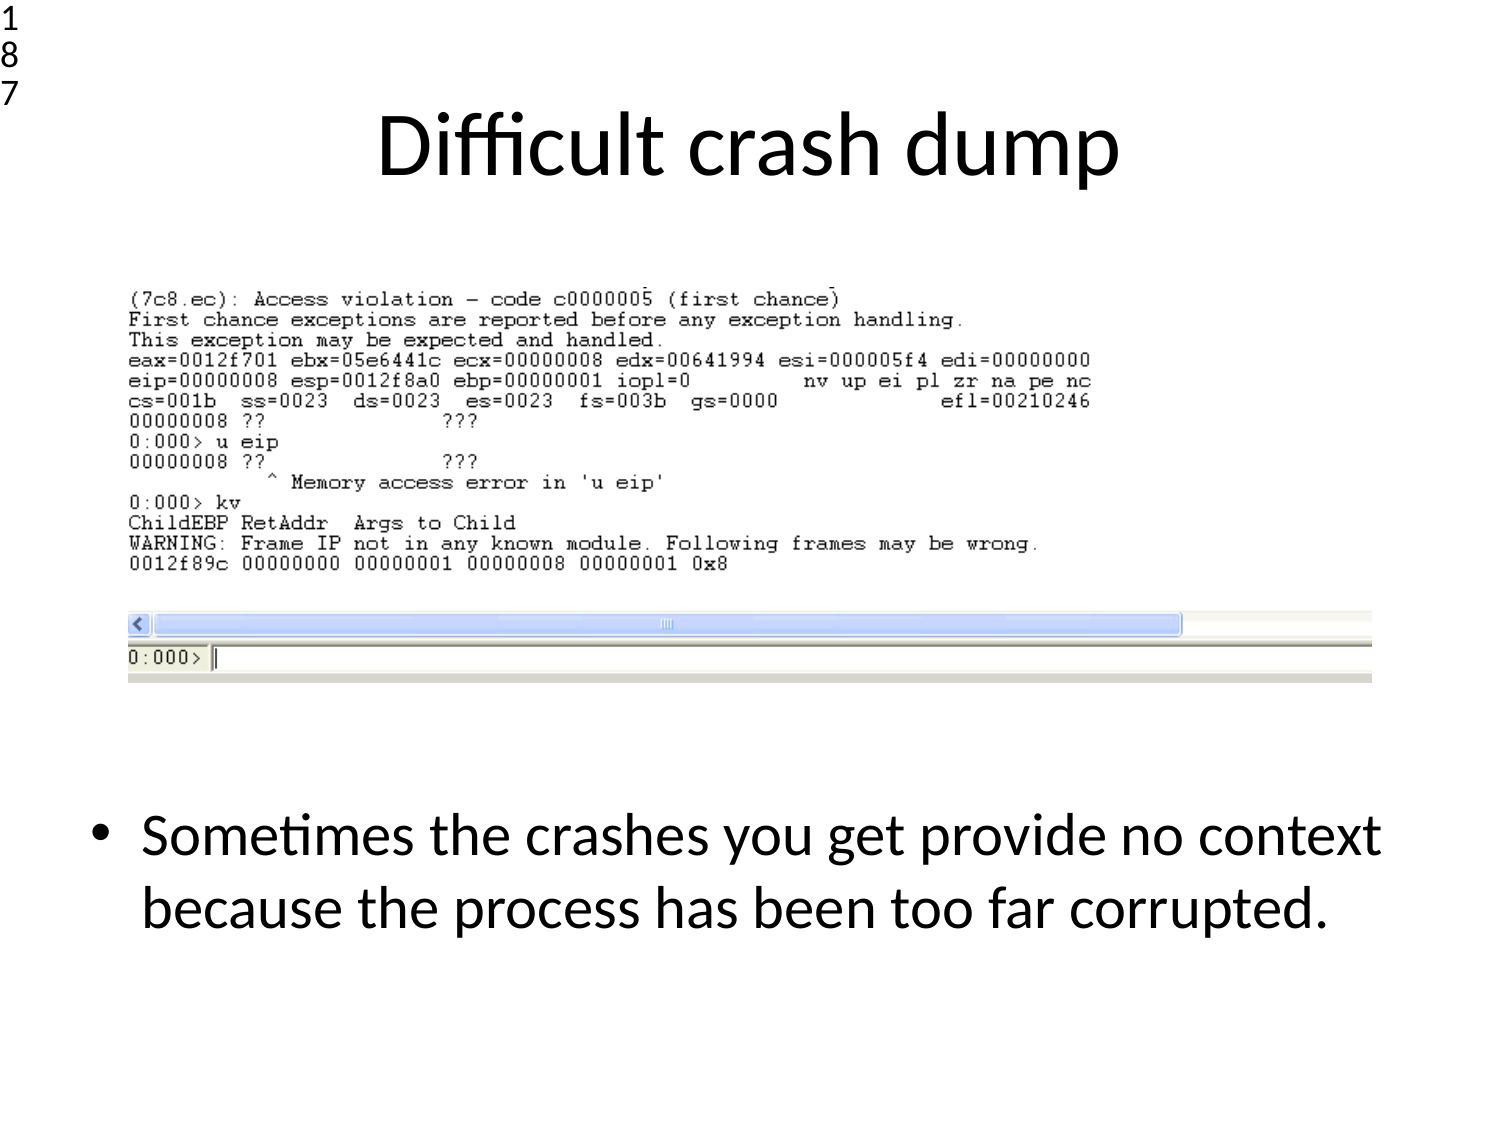

# Difficult crash dump
Sometimes the crashes you get provide no context because the process has been too far corrupted.